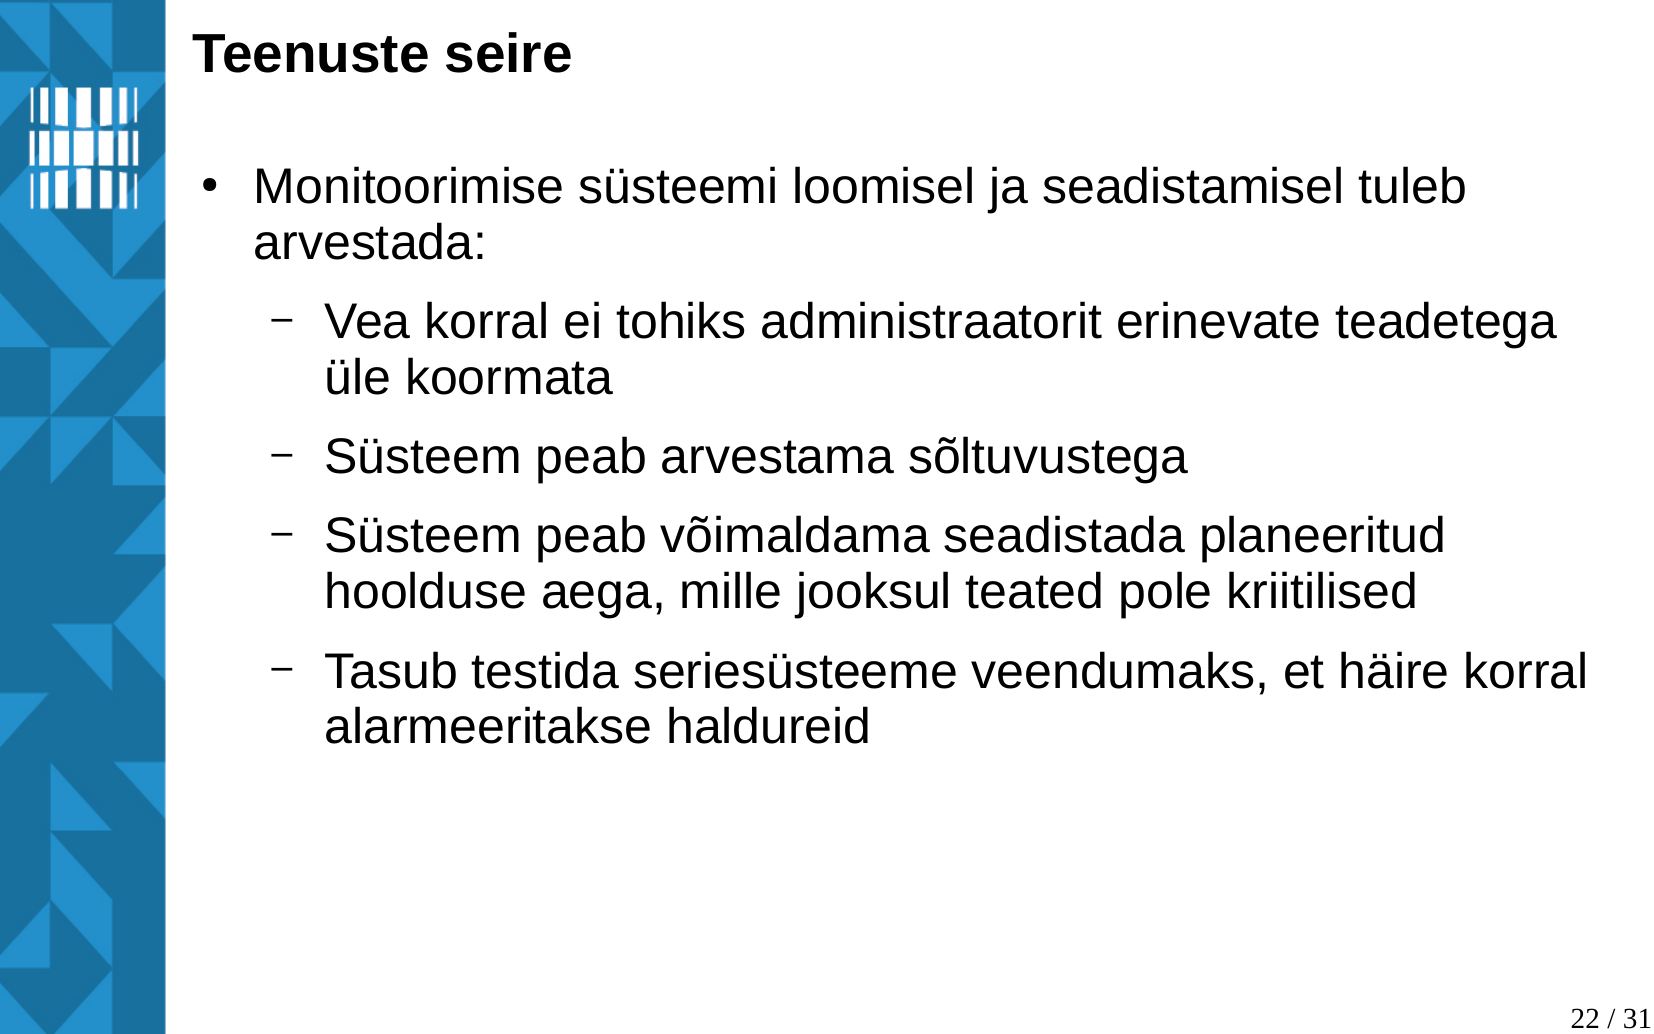

# Teenuste seire
Monitoorimise süsteemi loomisel ja seadistamisel tuleb arvestada:
Vea korral ei tohiks administraatorit erinevate teadetega üle koormata
Süsteem peab arvestama sõltuvustega
Süsteem peab võimaldama seadistada planeeritud hoolduse aega, mille jooksul teated pole kriitilised
Tasub testida seriesüsteeme veendumaks, et häire korral alarmeeritakse haldureid
22